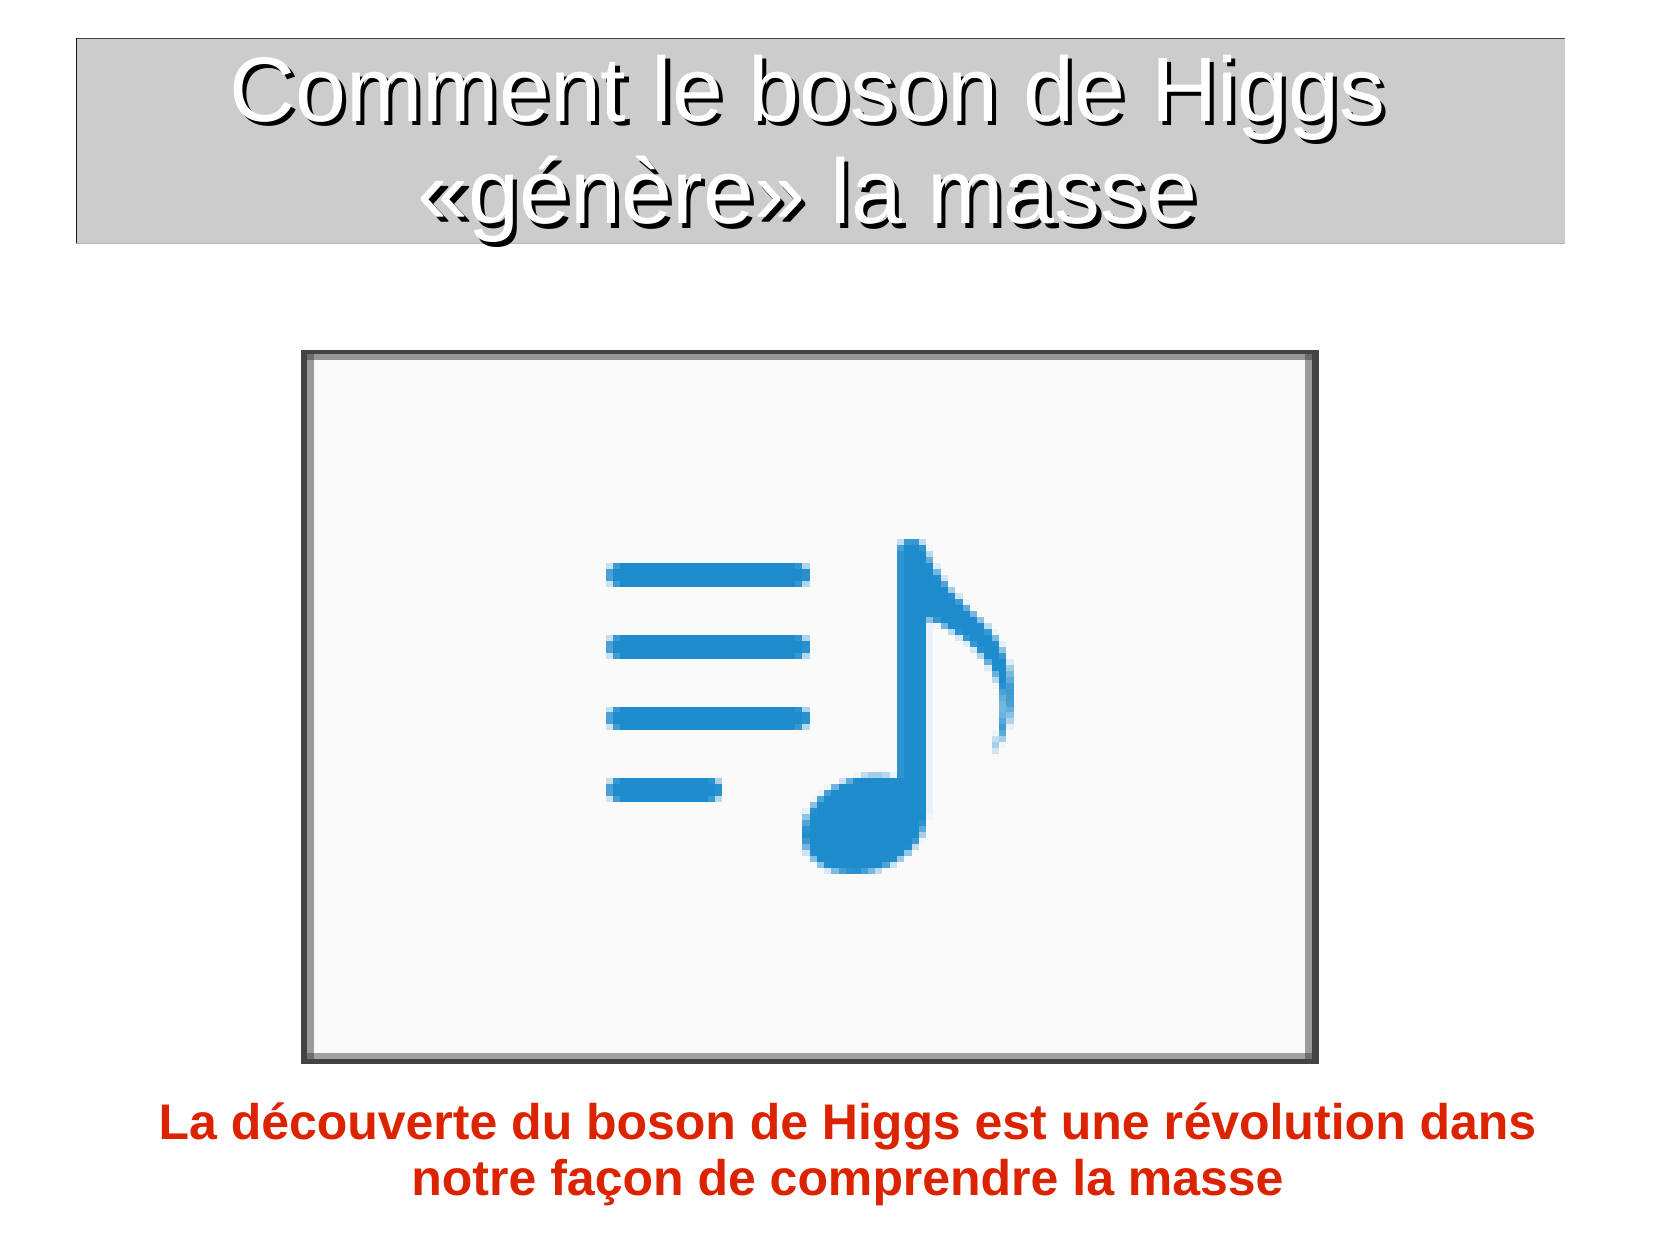

# Comment le boson de Higgs «génère» la masse
La découverte du boson de Higgs est une révolution dans notre façon de comprendre la masse